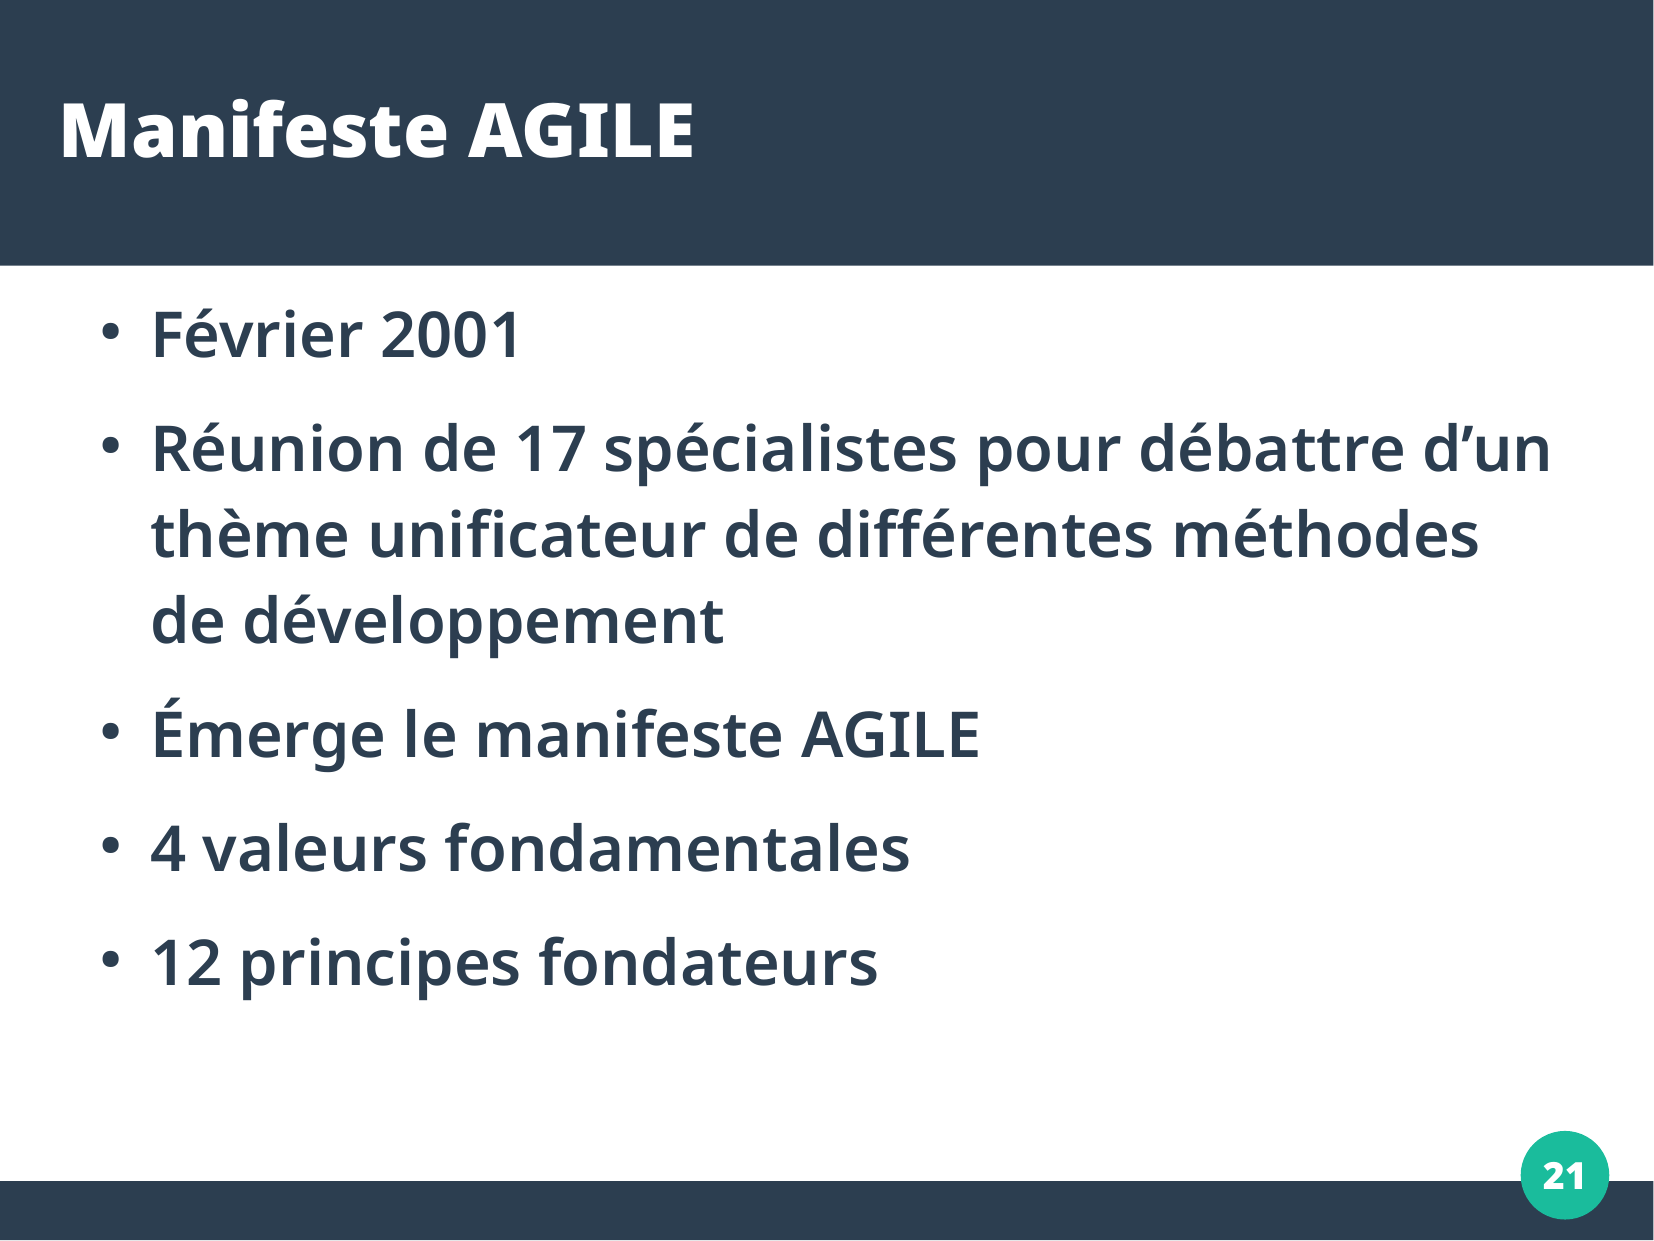

# Manifeste AGILE
Février 2001
Réunion de 17 spécialistes pour débattre d’un thème unificateur de différentes méthodes de développement
Émerge le manifeste AGILE
4 valeurs fondamentales
12 principes fondateurs
21